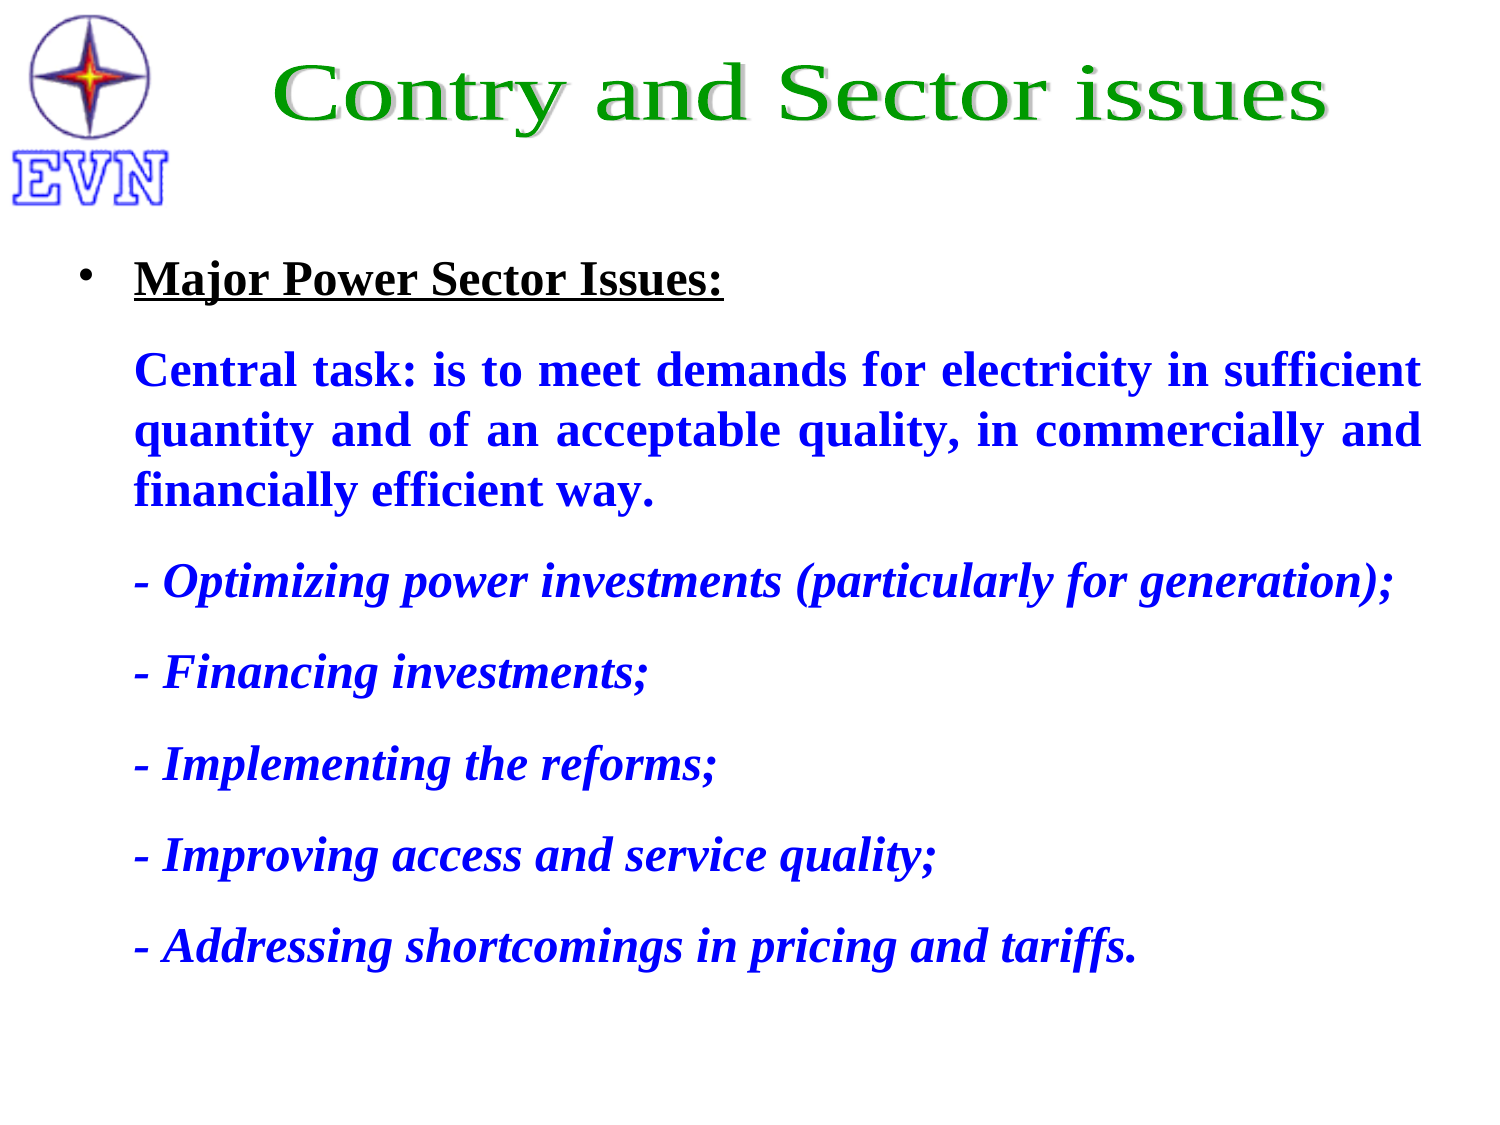

Contry and Sector issues
Major Power Sector Issues:
	Central task: is to meet demands for electricity in sufficient quantity and of an acceptable quality, in commercially and financially efficient way.
	- Optimizing power investments (particularly for generation);
	- Financing investments;
	- Implementing the reforms;
	- Improving access and service quality;
	- Addressing shortcomings in pricing and tariffs.